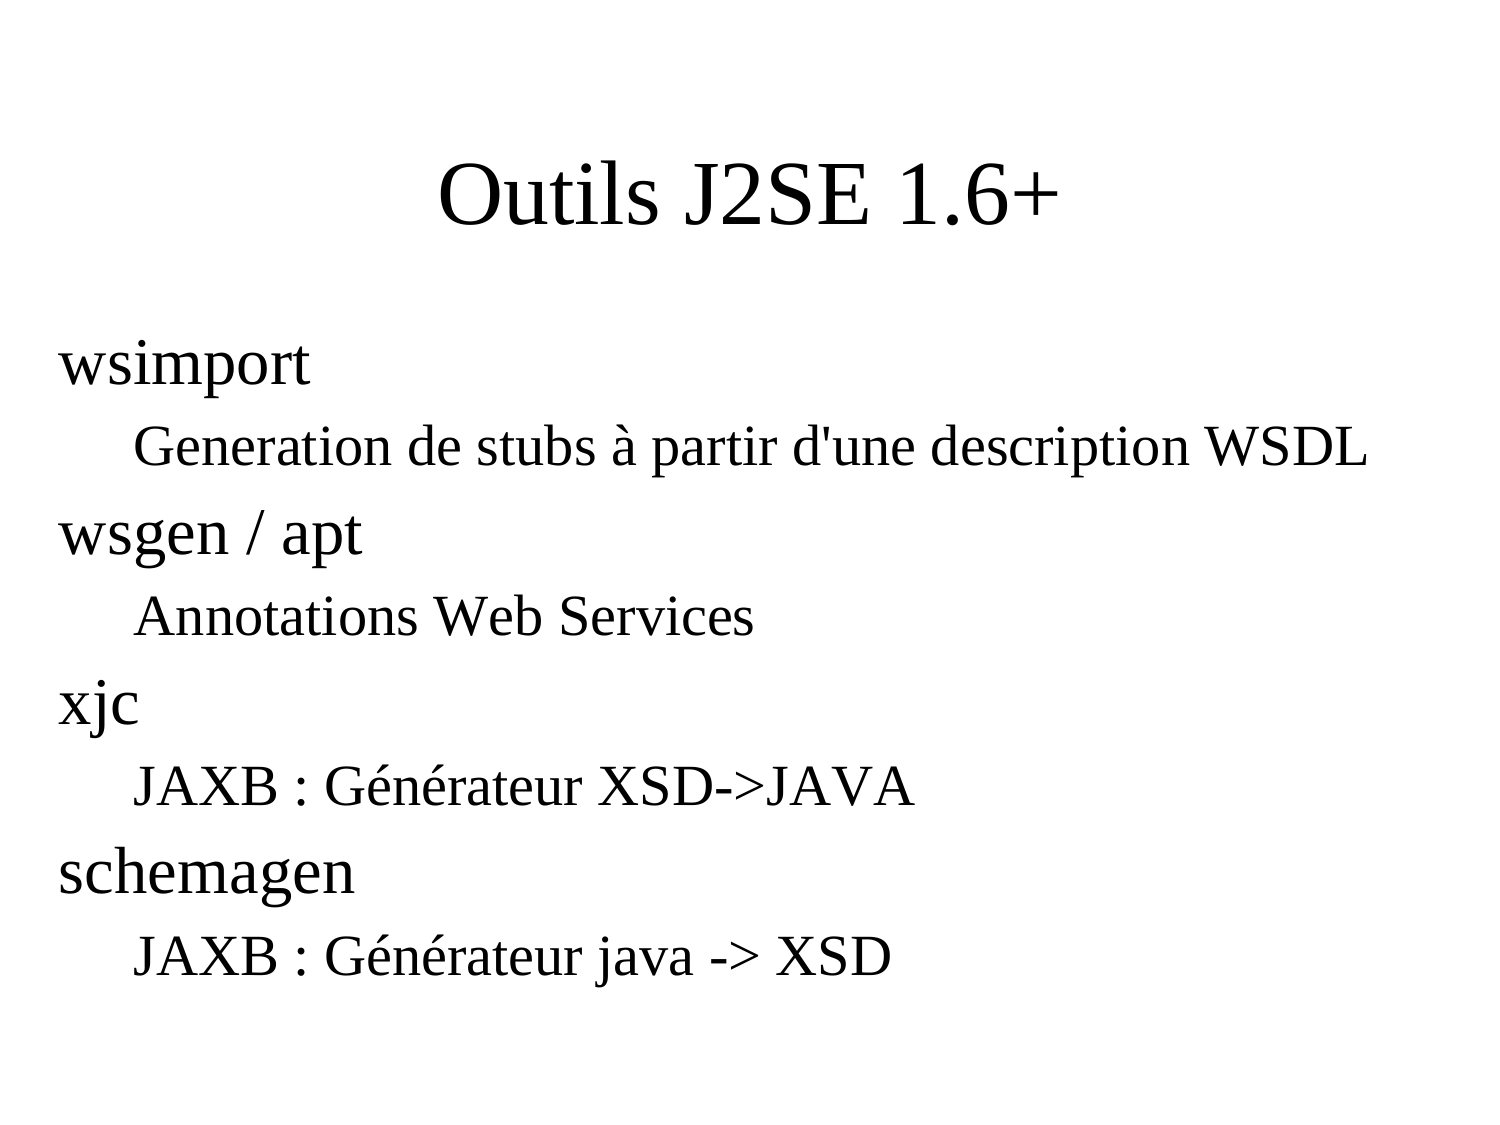

# Outils J2SE 1.6+
wsimport
Generation de stubs à partir d'une description WSDL
wsgen / apt
Annotations Web Services
xjc
JAXB : Générateur XSD->JAVA
schemagen
JAXB : Générateur java -> XSD